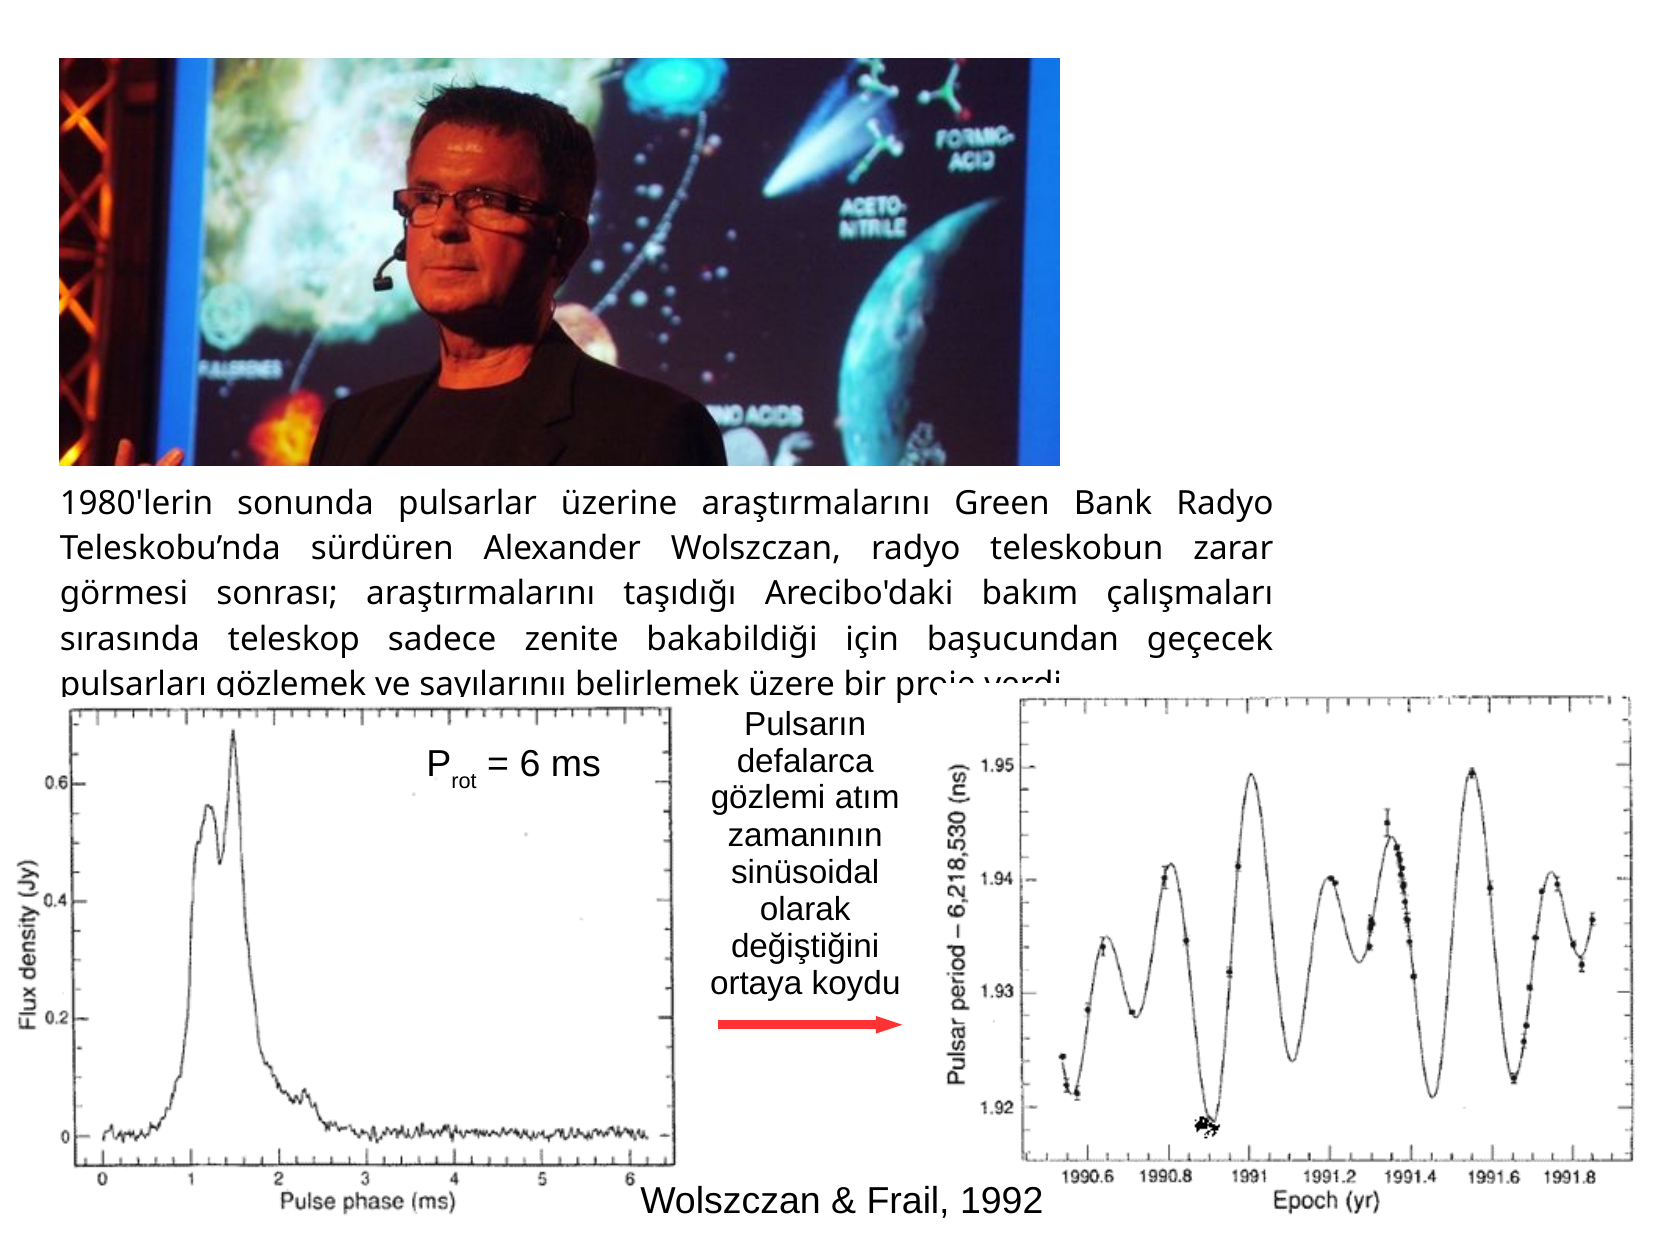

1980'lerin sonunda pulsarlar üzerine araştırmalarını Green Bank Radyo Teleskobu’nda sürdüren Alexander Wolszczan, radyo teleskobun zarar görmesi sonrası; araştırmalarını taşıdığı Arecibo'daki bakım çalışmaları sırasında teleskop sadece zenite bakabildiği için başucundan geçecek pulsarları gözlemek ve sayılarınıı belirlemek üzere bir proje verdi.
Pulsarın defalarca gözlemi atım zamanının sinüsoidal olarak değiştiğini ortaya koydu
Prot = 6 ms
Wolszczan & Frail, 1992